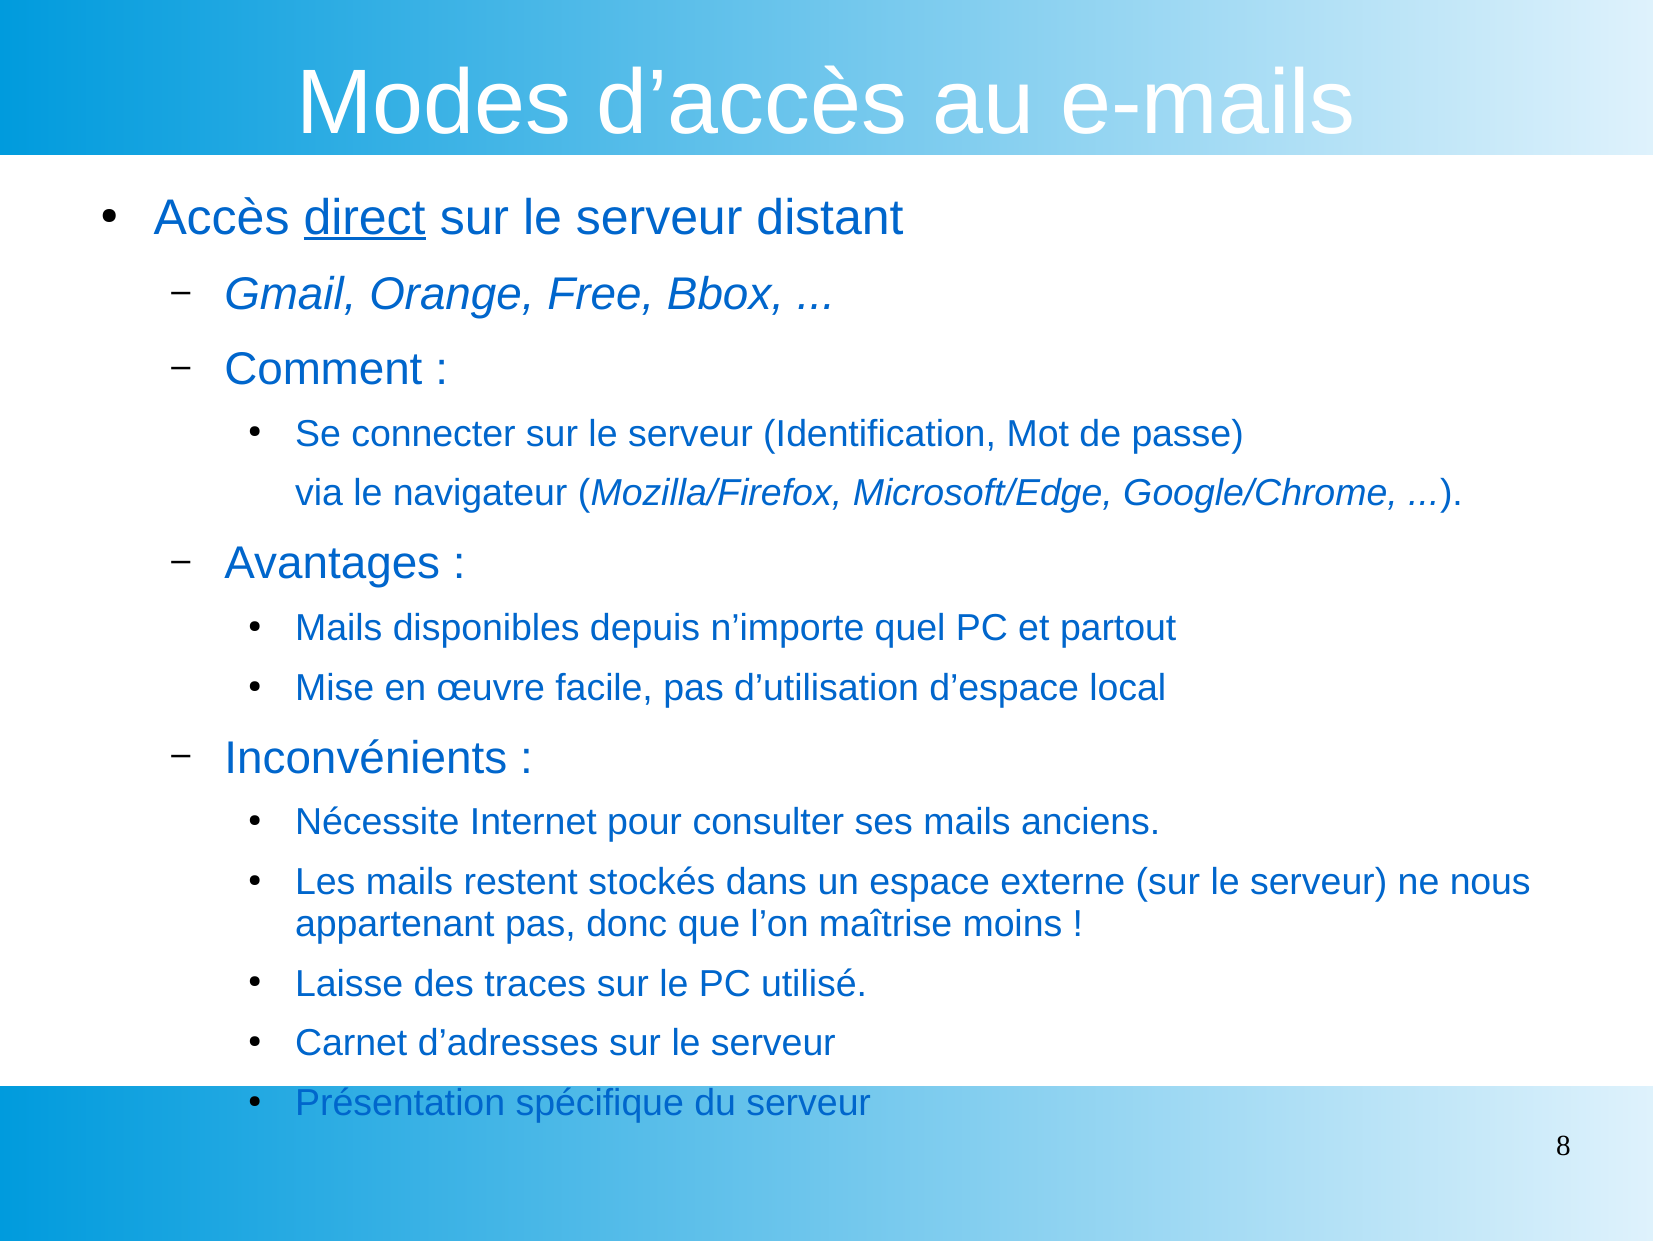

# Modes d’accès au e-mails
Accès direct sur le serveur distant
Gmail, Orange, Free, Bbox, ...
Comment :
Se connecter sur le serveur (Identification, Mot de passe)
via le navigateur (Mozilla/Firefox, Microsoft/Edge, Google/Chrome, ...).
Avantages :
Mails disponibles depuis n’importe quel PC et partout
Mise en œuvre facile, pas d’utilisation d’espace local
Inconvénients :
Nécessite Internet pour consulter ses mails anciens.
Les mails restent stockés dans un espace externe (sur le serveur) ne nous appartenant pas, donc que l’on maîtrise moins !
Laisse des traces sur le PC utilisé.
Carnet d’adresses sur le serveur
Présentation spécifique du serveur
8